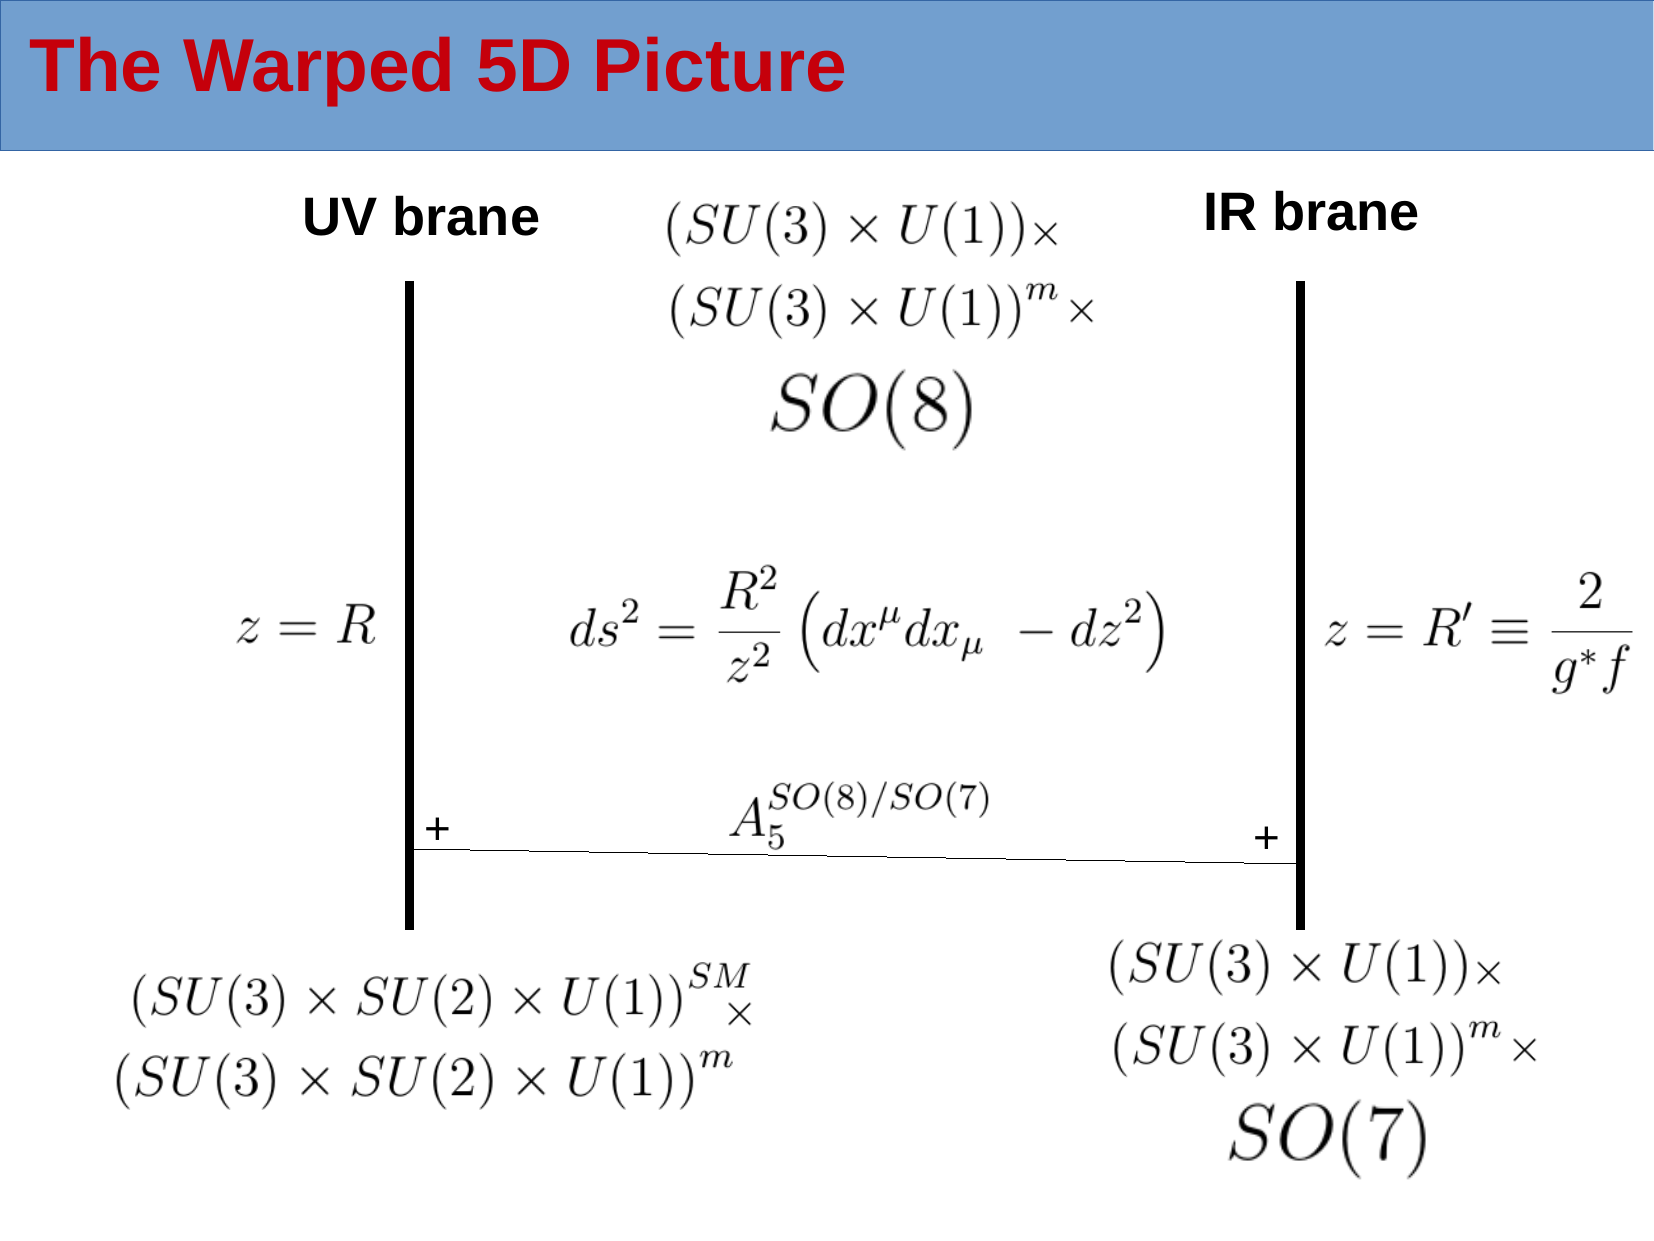

# The Warped 5D Picture
IR brane
UV brane
+
+